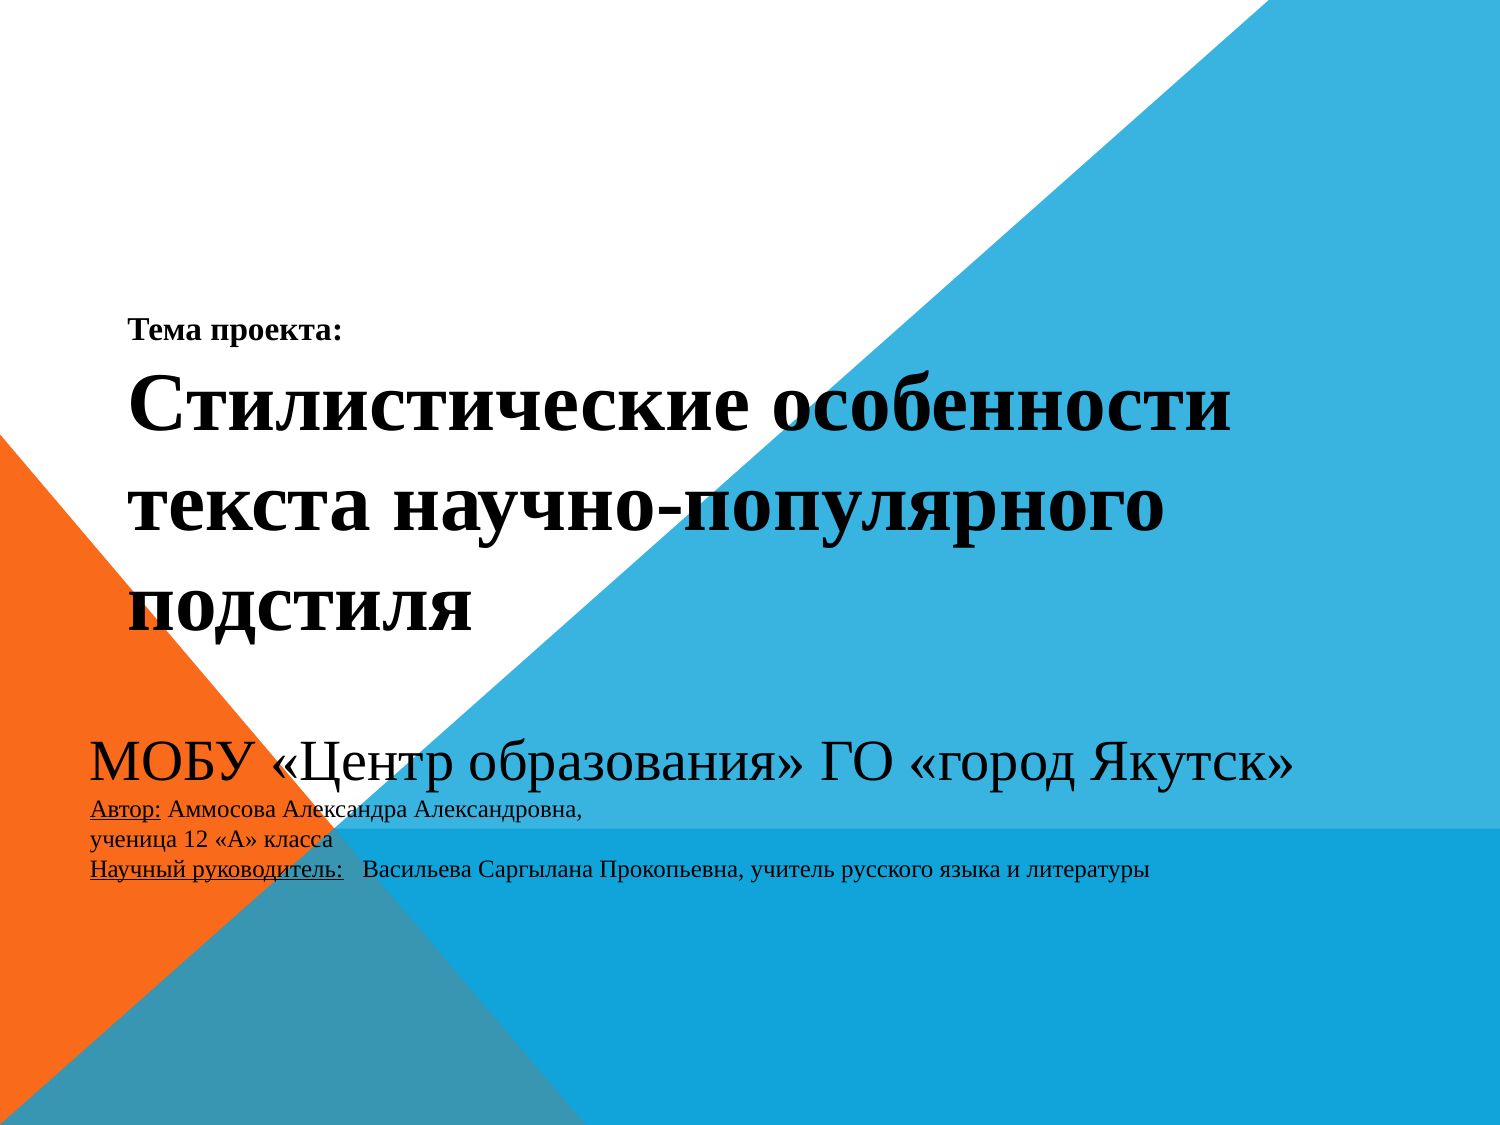

# Тема проекта: Стилистические особенности текста научно-популярного подстиля
МОБУ «Центр образования» ГО «город Якутск»
Автор: Аммосова Александра Александровна,
ученица 12 «А» класса
Научный руководитель: Васильева Саргылана Прокопьевна, учитель русского языка и литературы